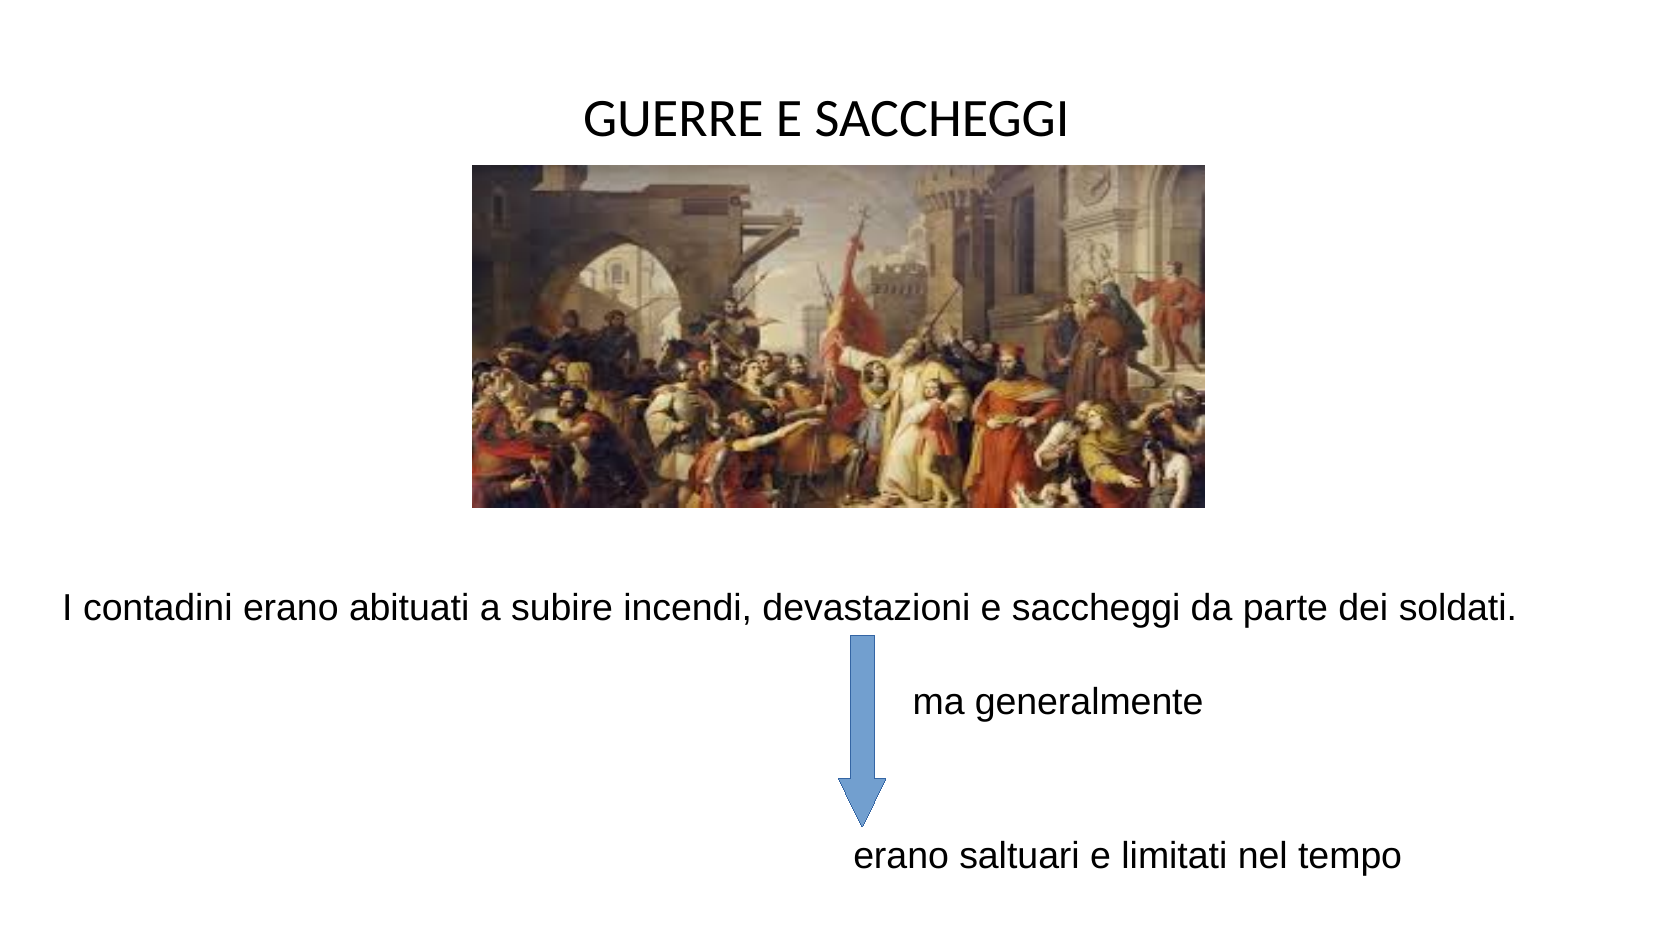

# GUERRE E SACCHEGGI
I contadini erano abituati a subire incendi, devastazioni e saccheggi da parte dei soldati.
ma generalmente
erano saltuari e limitati nel tempo